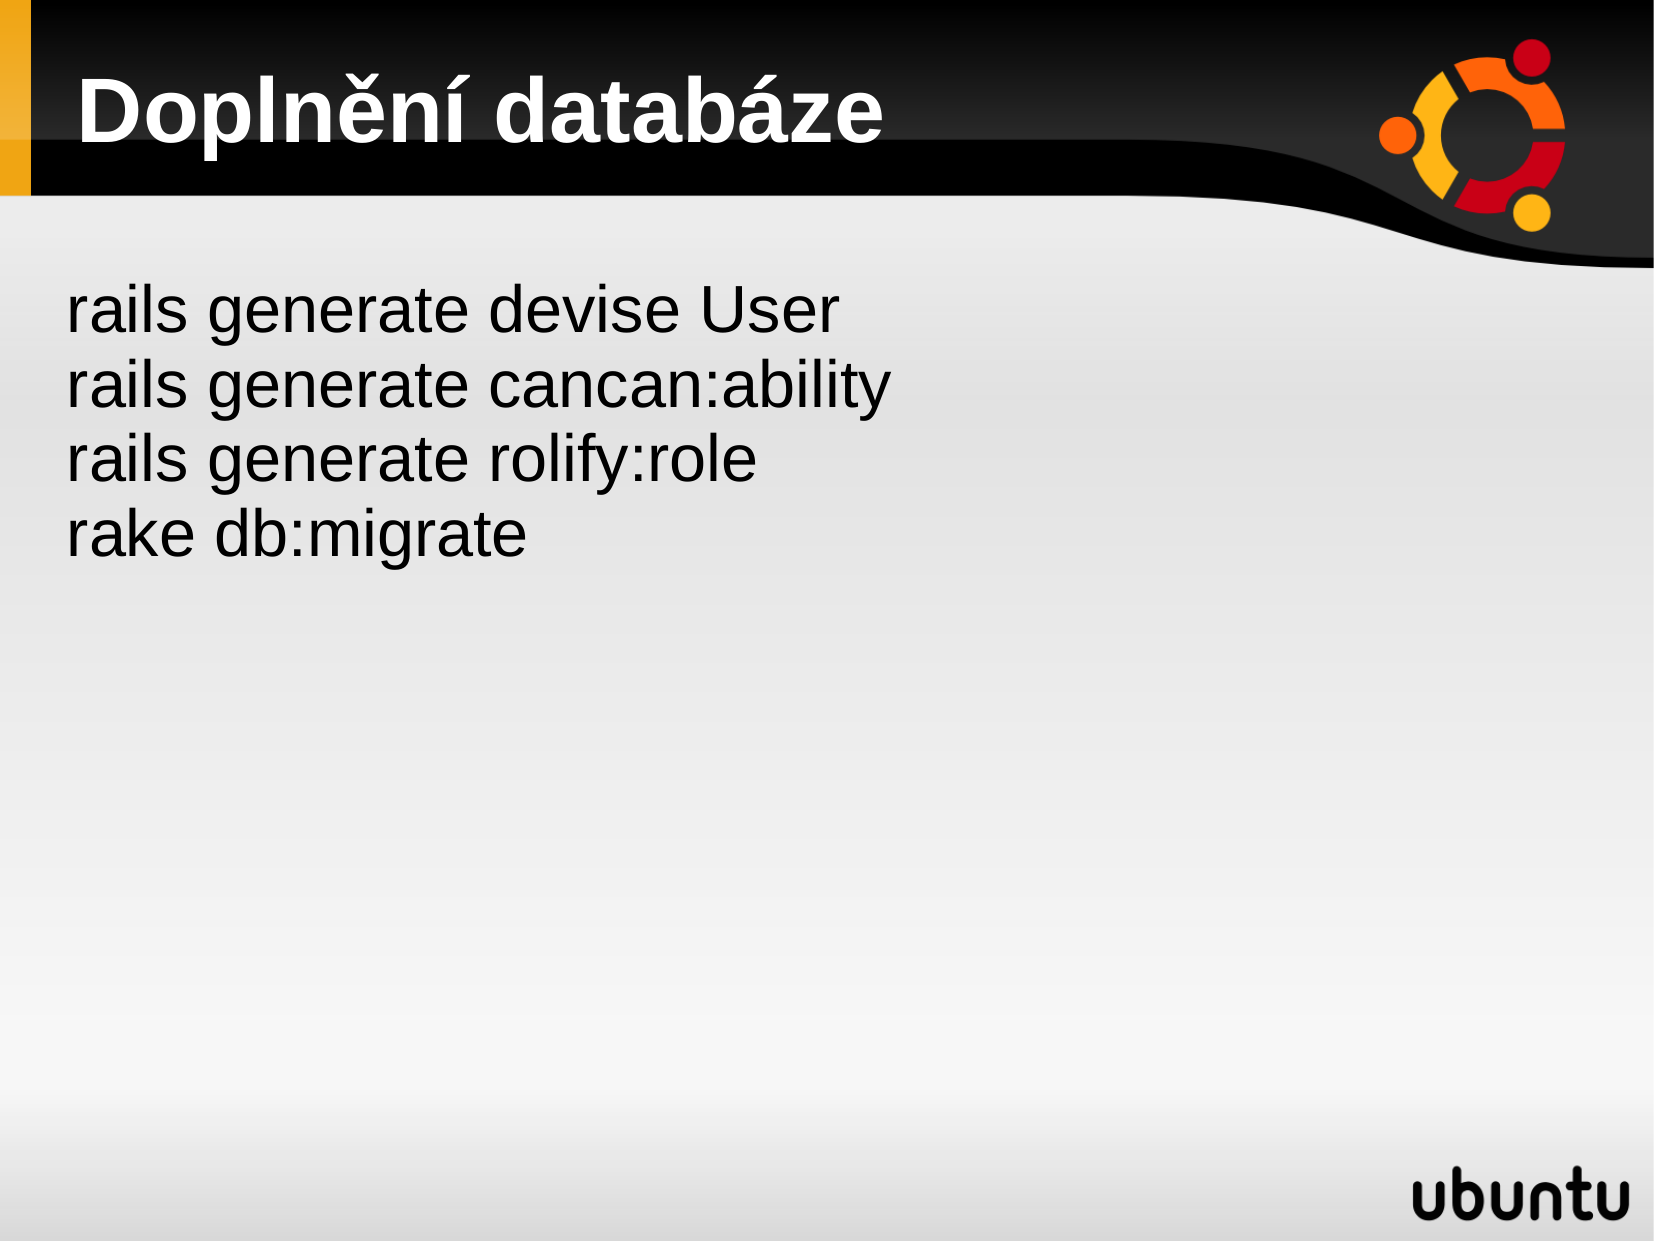

# Doplnění databáze
rails generate devise User
rails generate cancan:ability
rails generate rolify:role
rake db:migrate